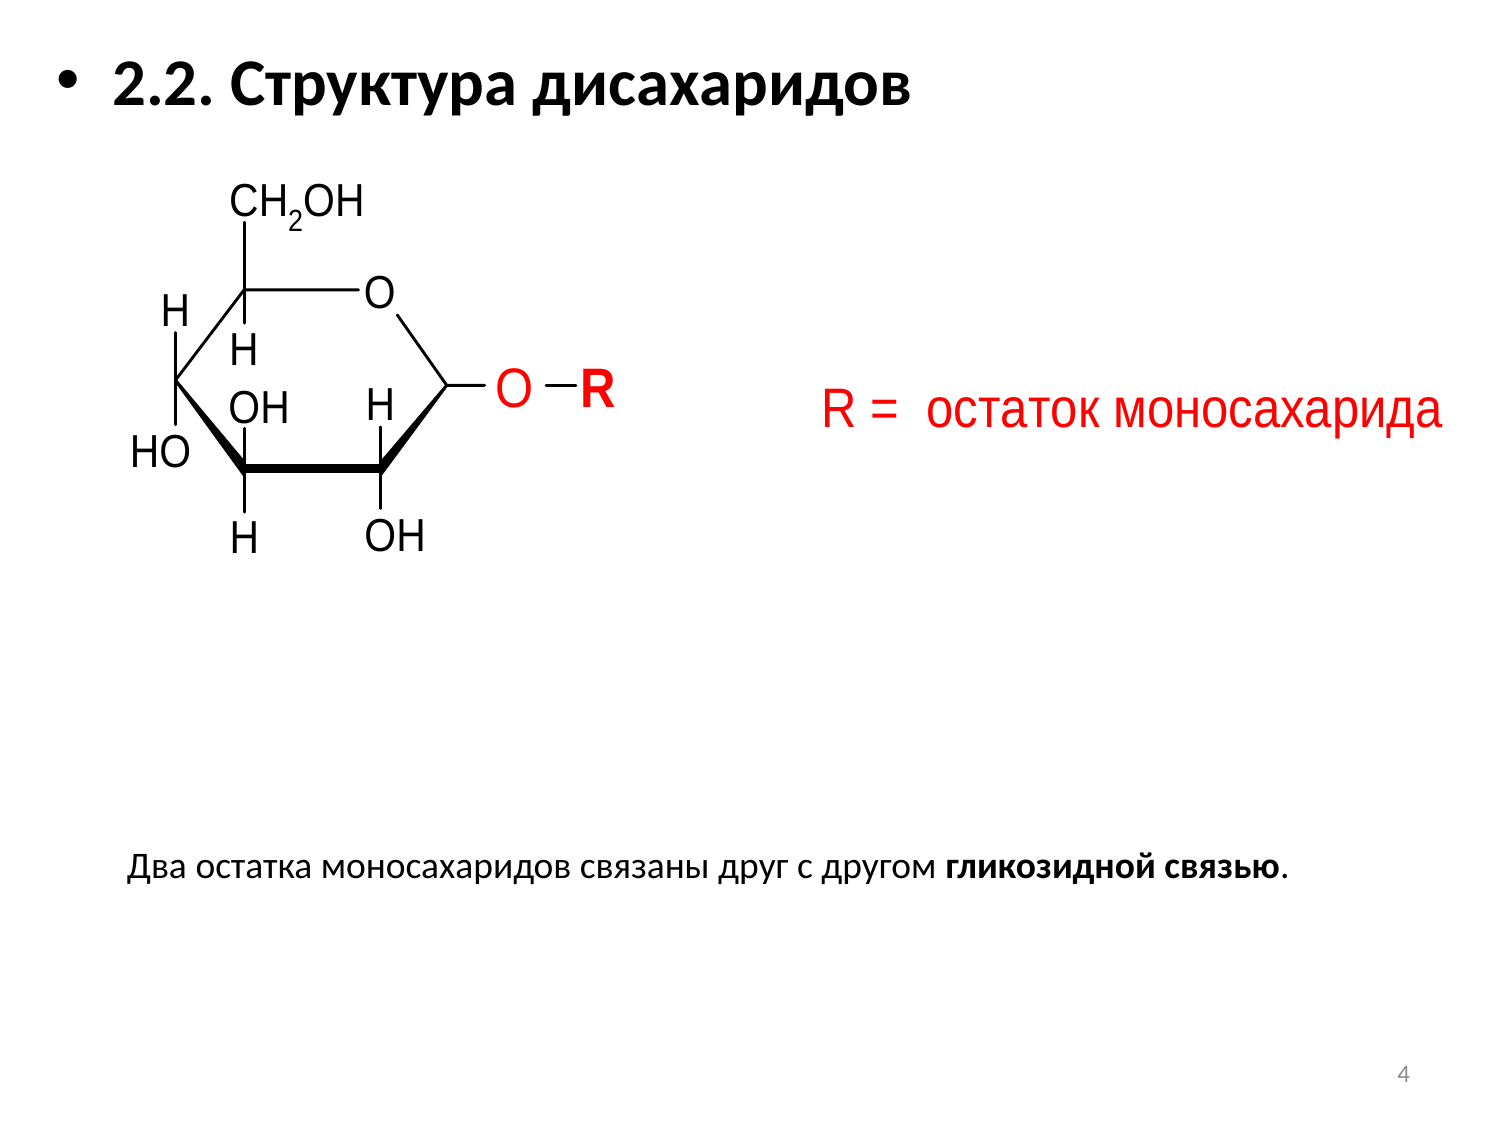

# 2.2. Структура дисахаридов
Два остатка моносахаридов связаны друг с другом гликозидной связью.